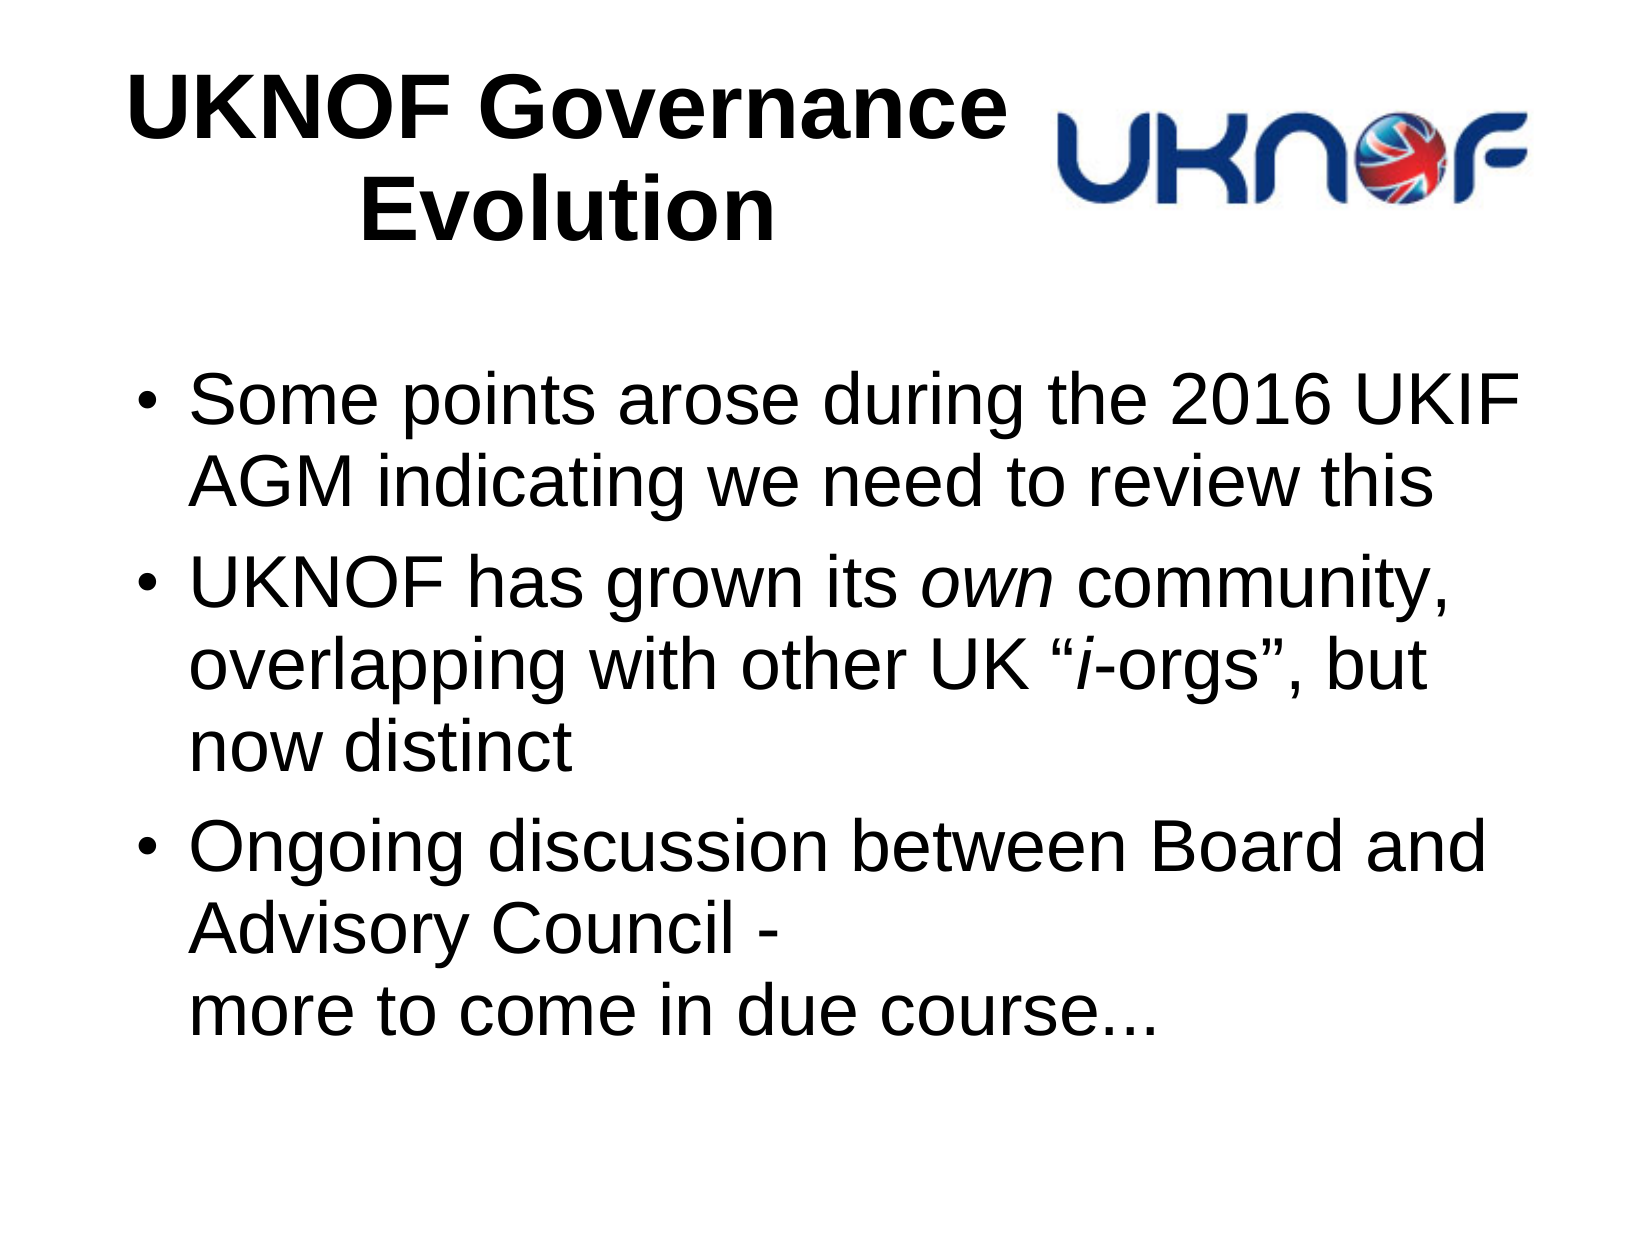

# UKNOF Governance Evolution
Some points arose during the 2016 UKIF AGM indicating we need to review this
UKNOF has grown its own community, overlapping with other UK “i-orgs”, but now distinct
Ongoing discussion between Board and Advisory Council -
more to come in due course...